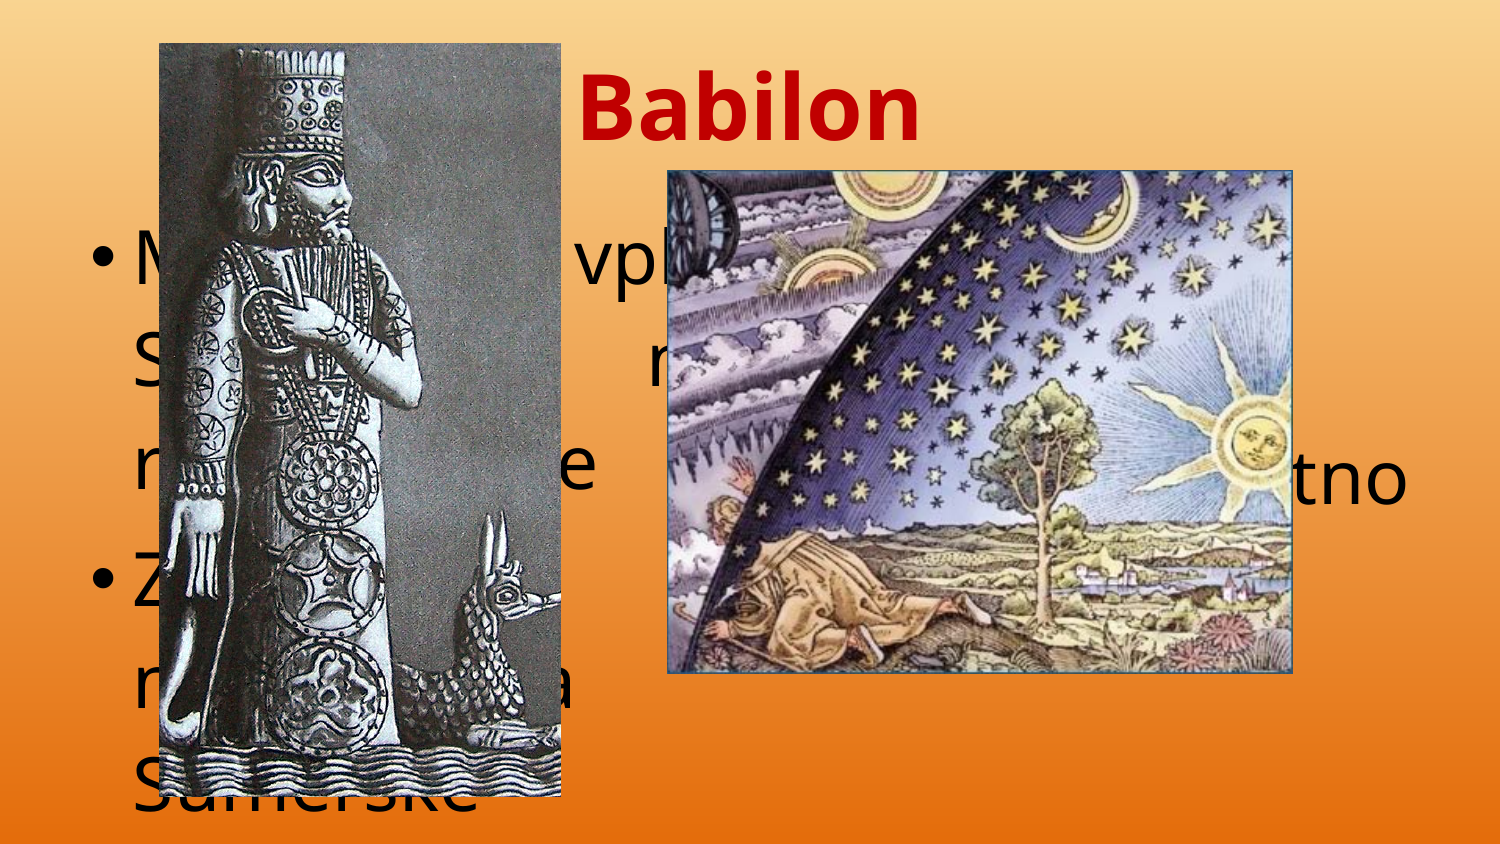

# Babilon
| Močen vpliv Sumercev na razvoj religije Zaradi nadaljevanja Sumerske kulture vemo več o sumerski kulturi Božanstva: Marduk – glavni bog | Razvoj astrologije Vera v posmrtno življenje |
| --- | --- |